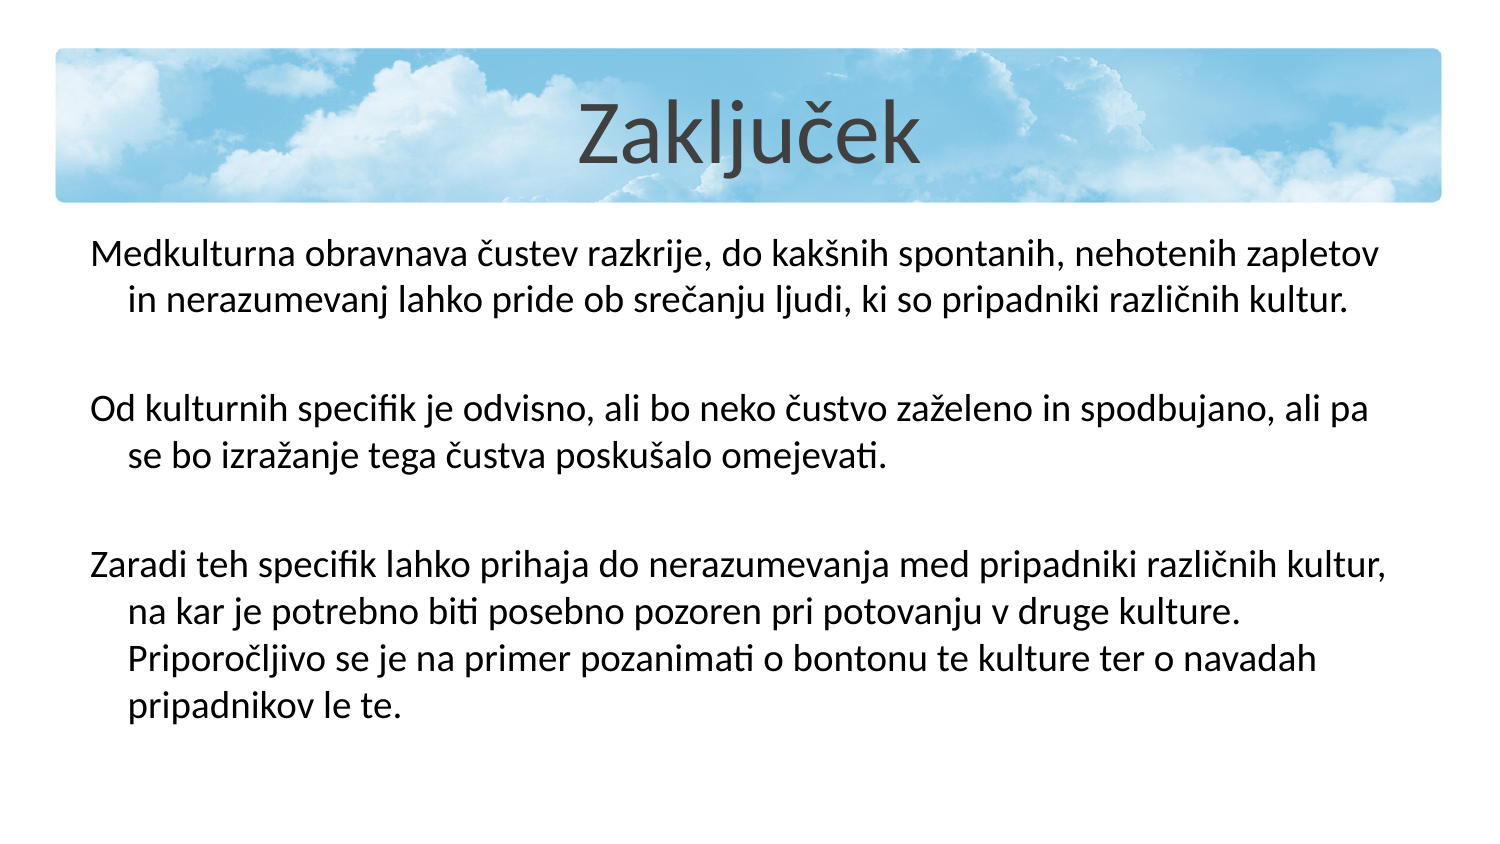

# Zaključek
Medkulturna obravnava čustev razkrije, do kakšnih spontanih, nehotenih zapletov in nerazumevanj lahko pride ob srečanju ljudi, ki so pripadniki različnih kultur.
Od kulturnih specifik je odvisno, ali bo neko čustvo zaželeno in spodbujano, ali pa se bo izražanje tega čustva poskušalo omejevati.
Zaradi teh specifik lahko prihaja do nerazumevanja med pripadniki različnih kultur, na kar je potrebno biti posebno pozoren pri potovanju v druge kulture. Priporočljivo se je na primer pozanimati o bontonu te kulture ter o navadah pripadnikov le te.